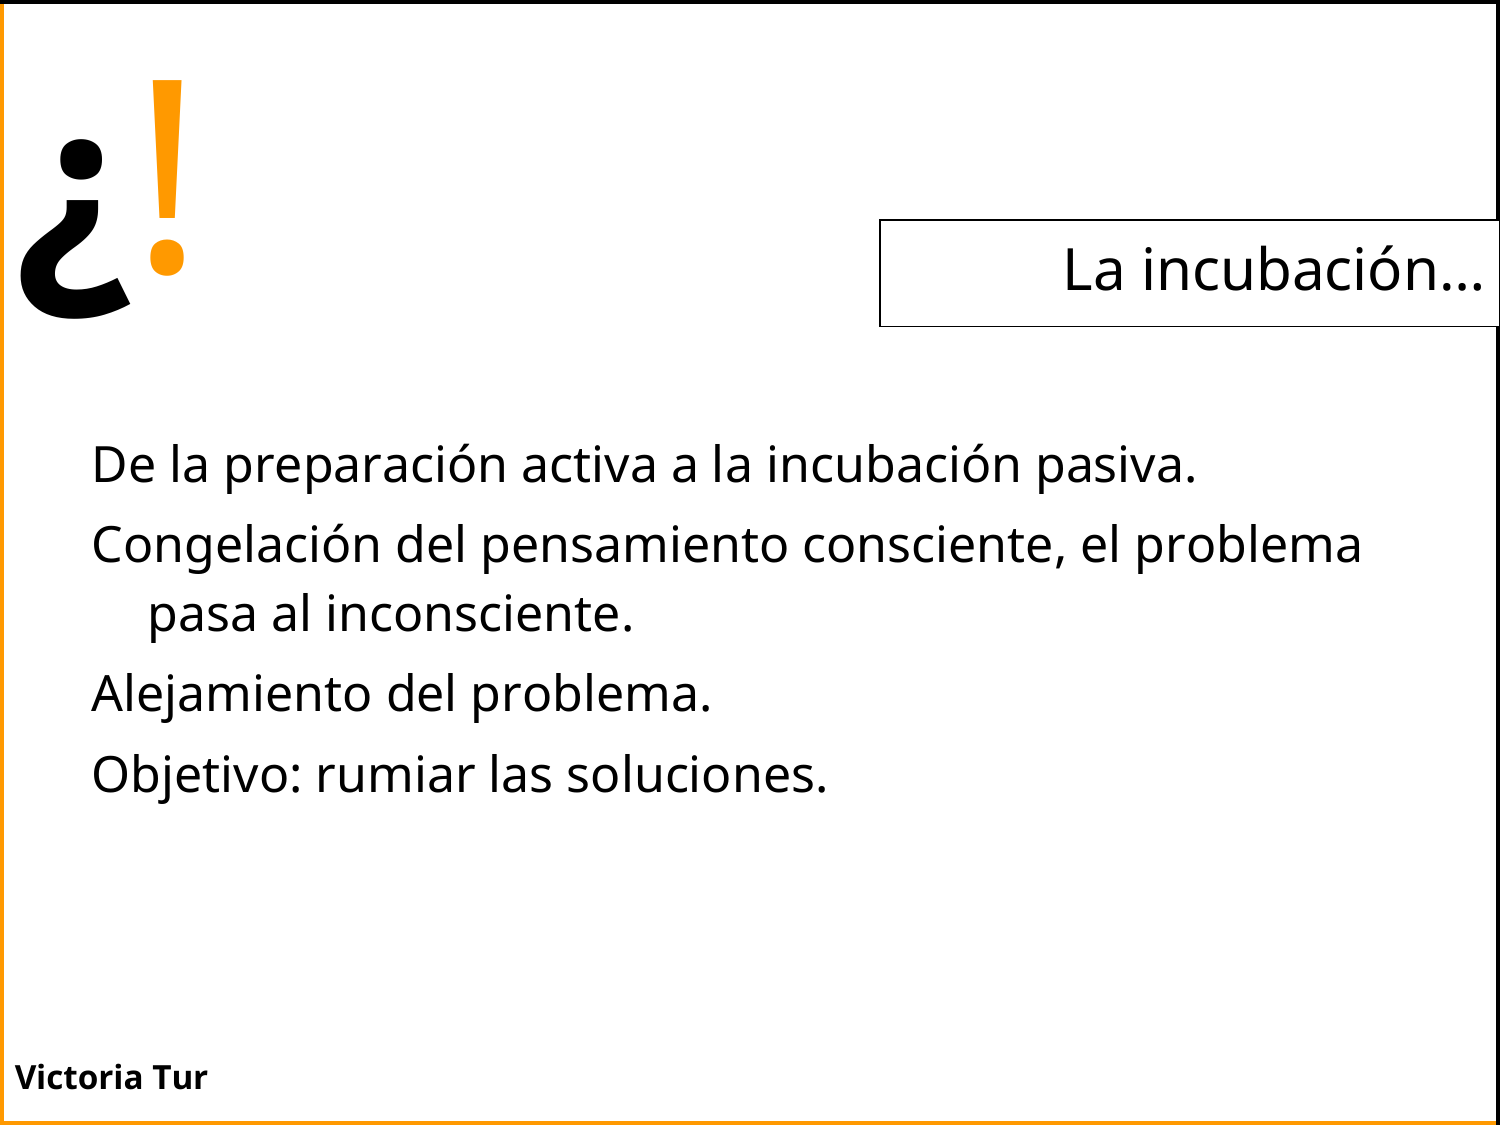

La incubación…
# De la preparación activa a la incubación pasiva.
Congelación del pensamiento consciente, el problema pasa al inconsciente.
Alejamiento del problema.
Objetivo: rumiar las soluciones.